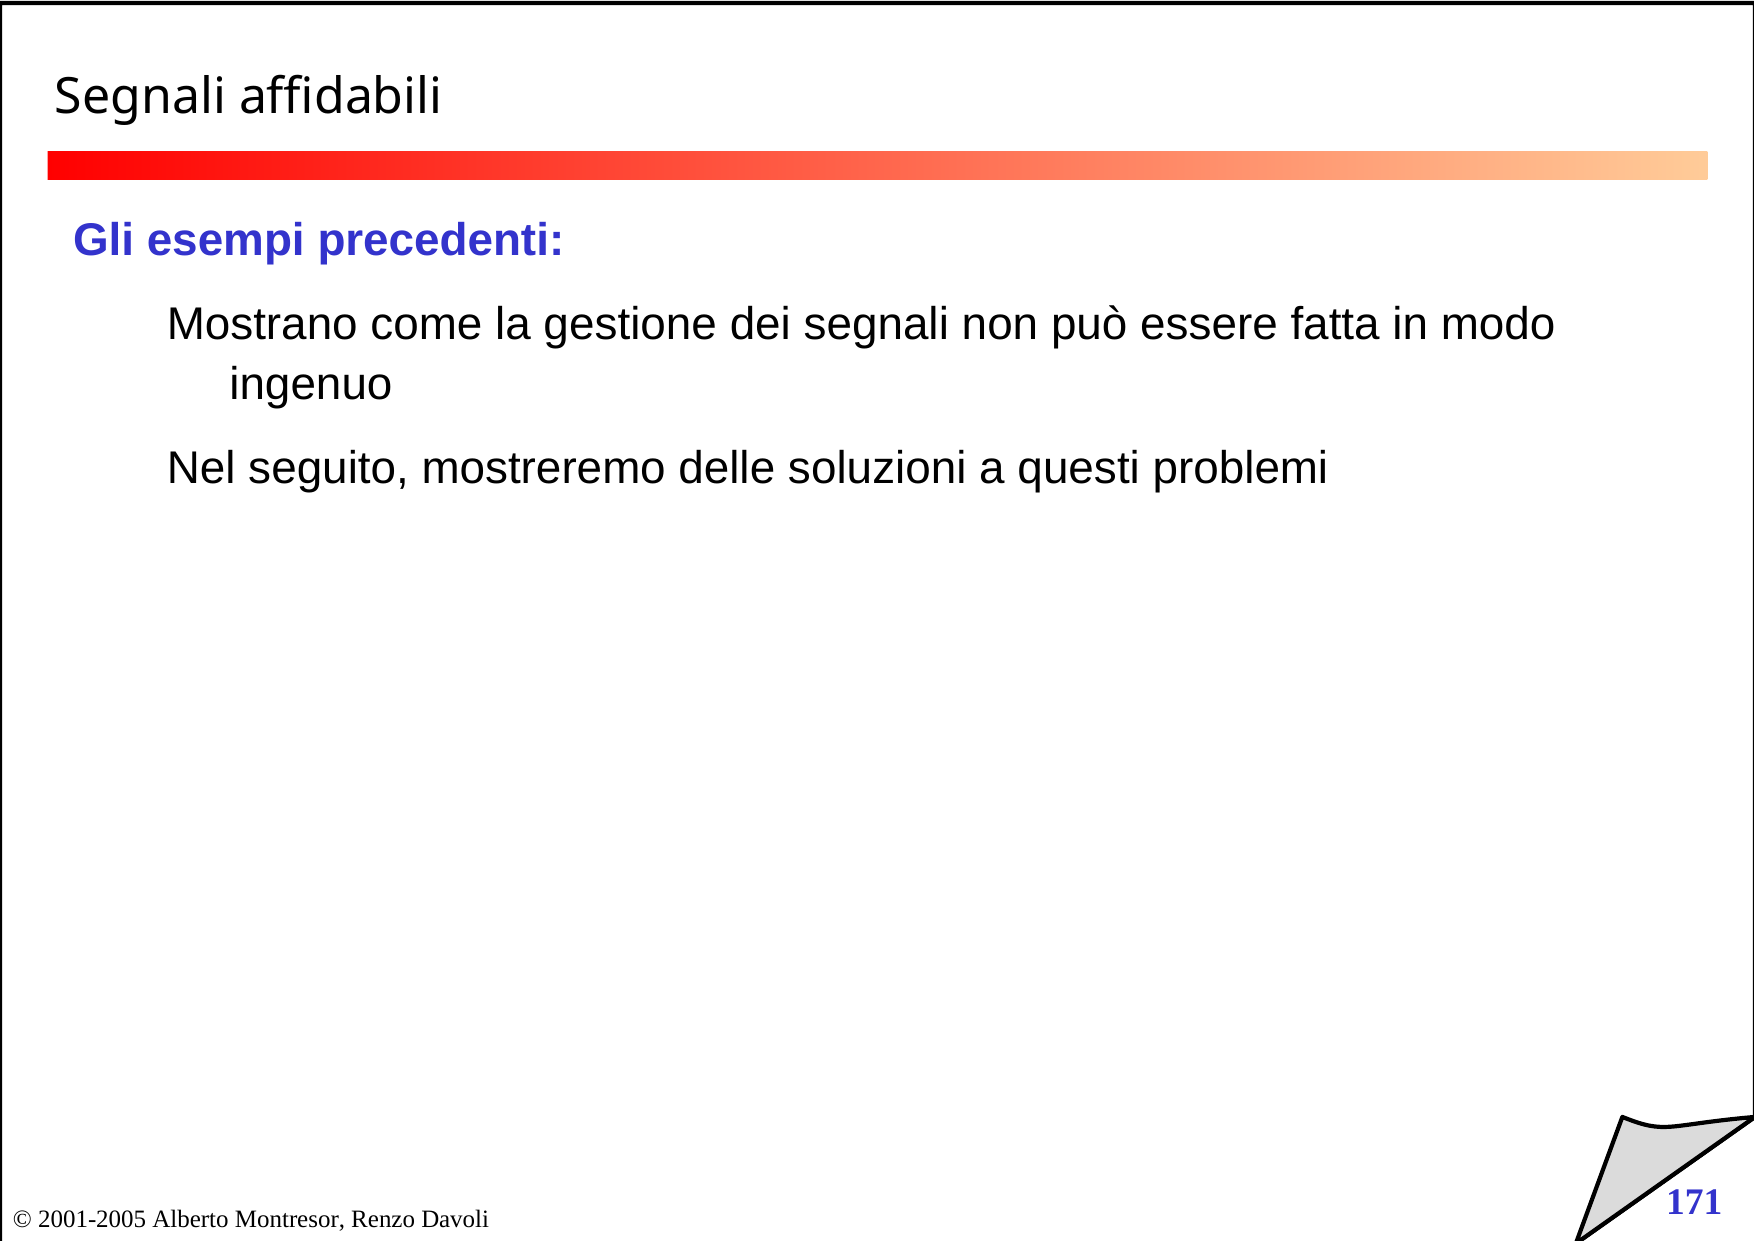

# Segnali affidabili
Gli esempi precedenti:
Mostrano come la gestione dei segnali non può essere fatta in modo ingenuo
Nel seguito, mostreremo delle soluzioni a questi problemi